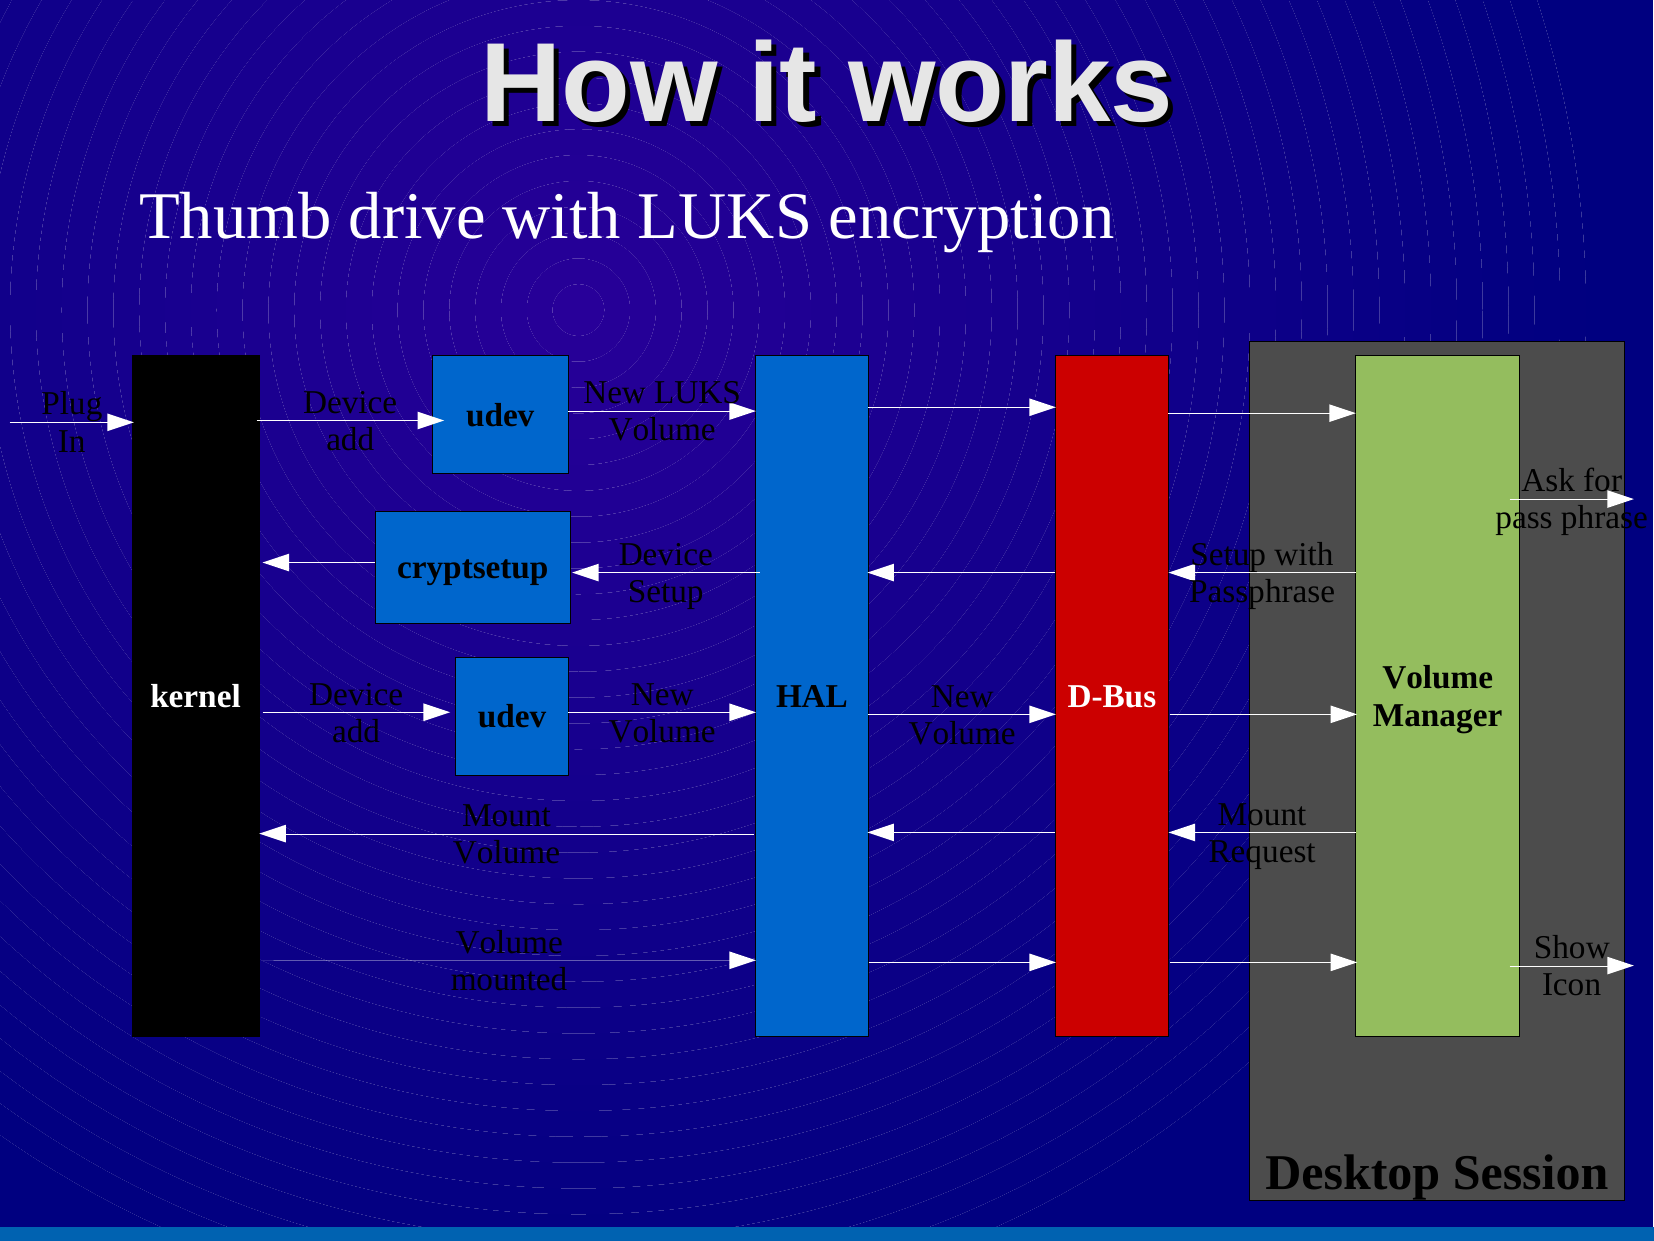

# How it works
Thumb drive with LUKS encryption
Desktop Session
kernel
udev
HAL
D-Bus
Volume
Manager
New LUKS
Volume
Device
add
Plug
In
Ask for
pass phrase
cryptsetup
Device
Setup
Setup with
Passphrase
udev
Device
add
New
Volume
New
Volume
Mount
Request
Mount
Volume
Volume
mounted
Show
Icon